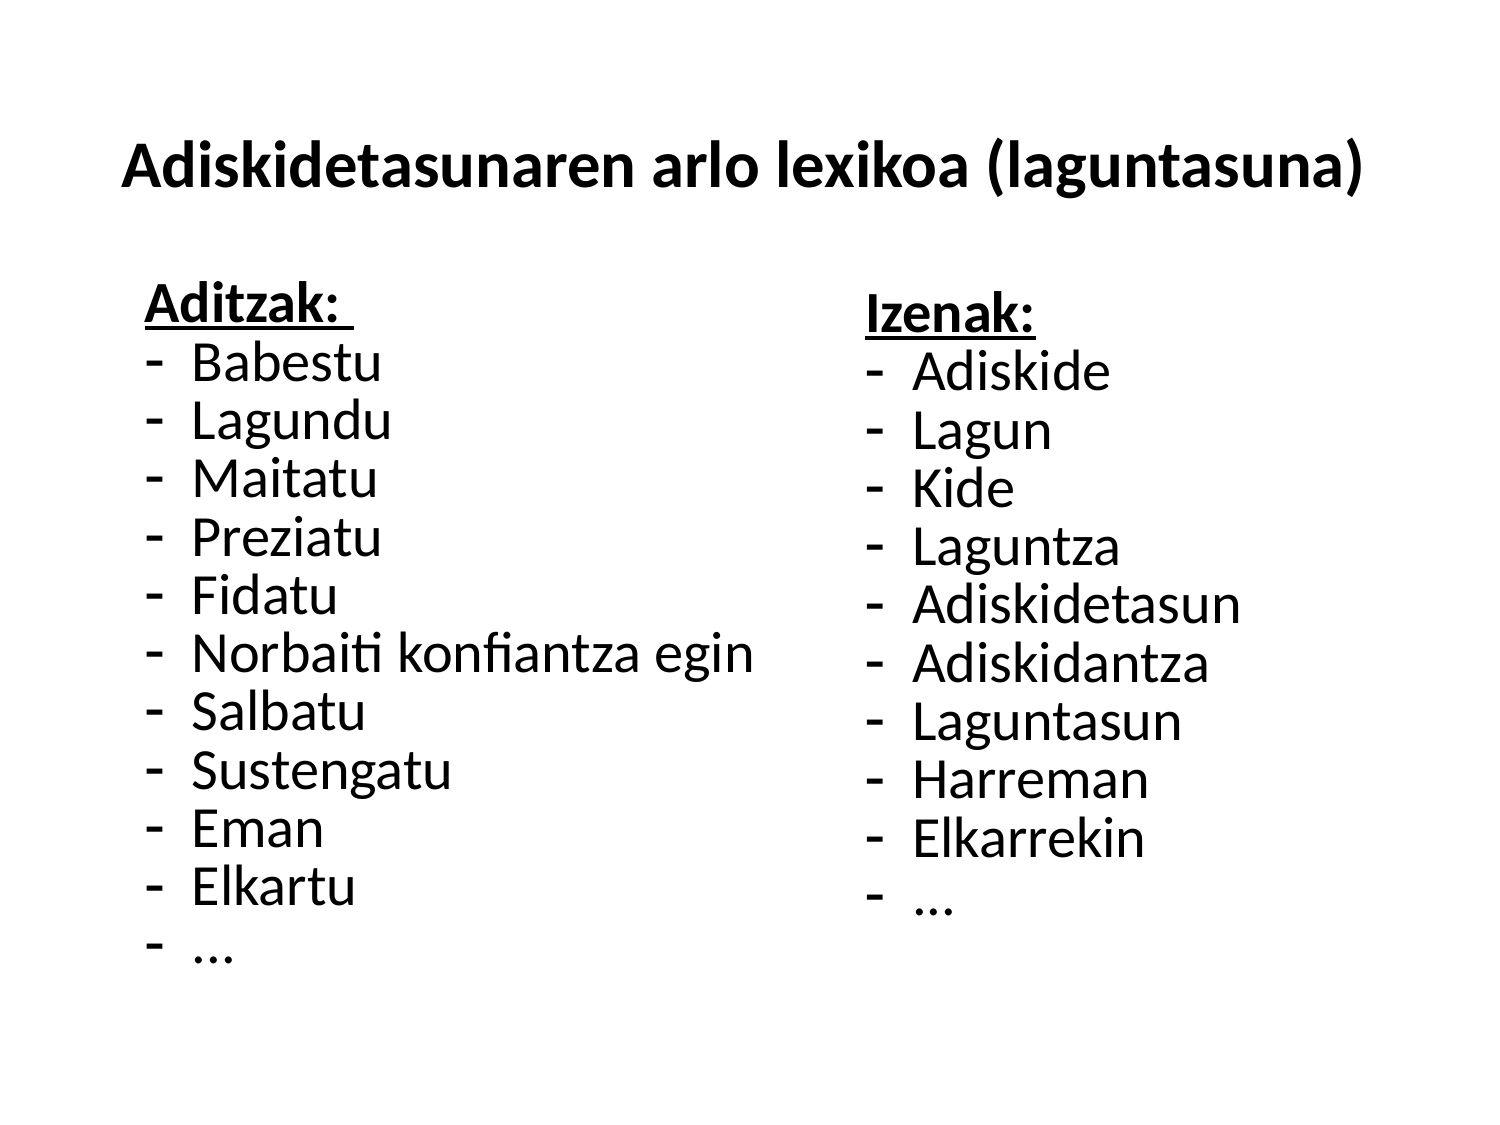

Adiskidetasunaren arlo lexikoa (laguntasuna)
Aditzak:
Babestu
Lagundu
Maitatu
Preziatu
Fidatu
Norbaiti konfiantza egin
Salbatu
Sustengatu
Eman
Elkartu
...
Izenak:
Adiskide
Lagun
Kide
Laguntza
Adiskidetasun
Adiskidantza
Laguntasun
Harreman
Elkarrekin
...